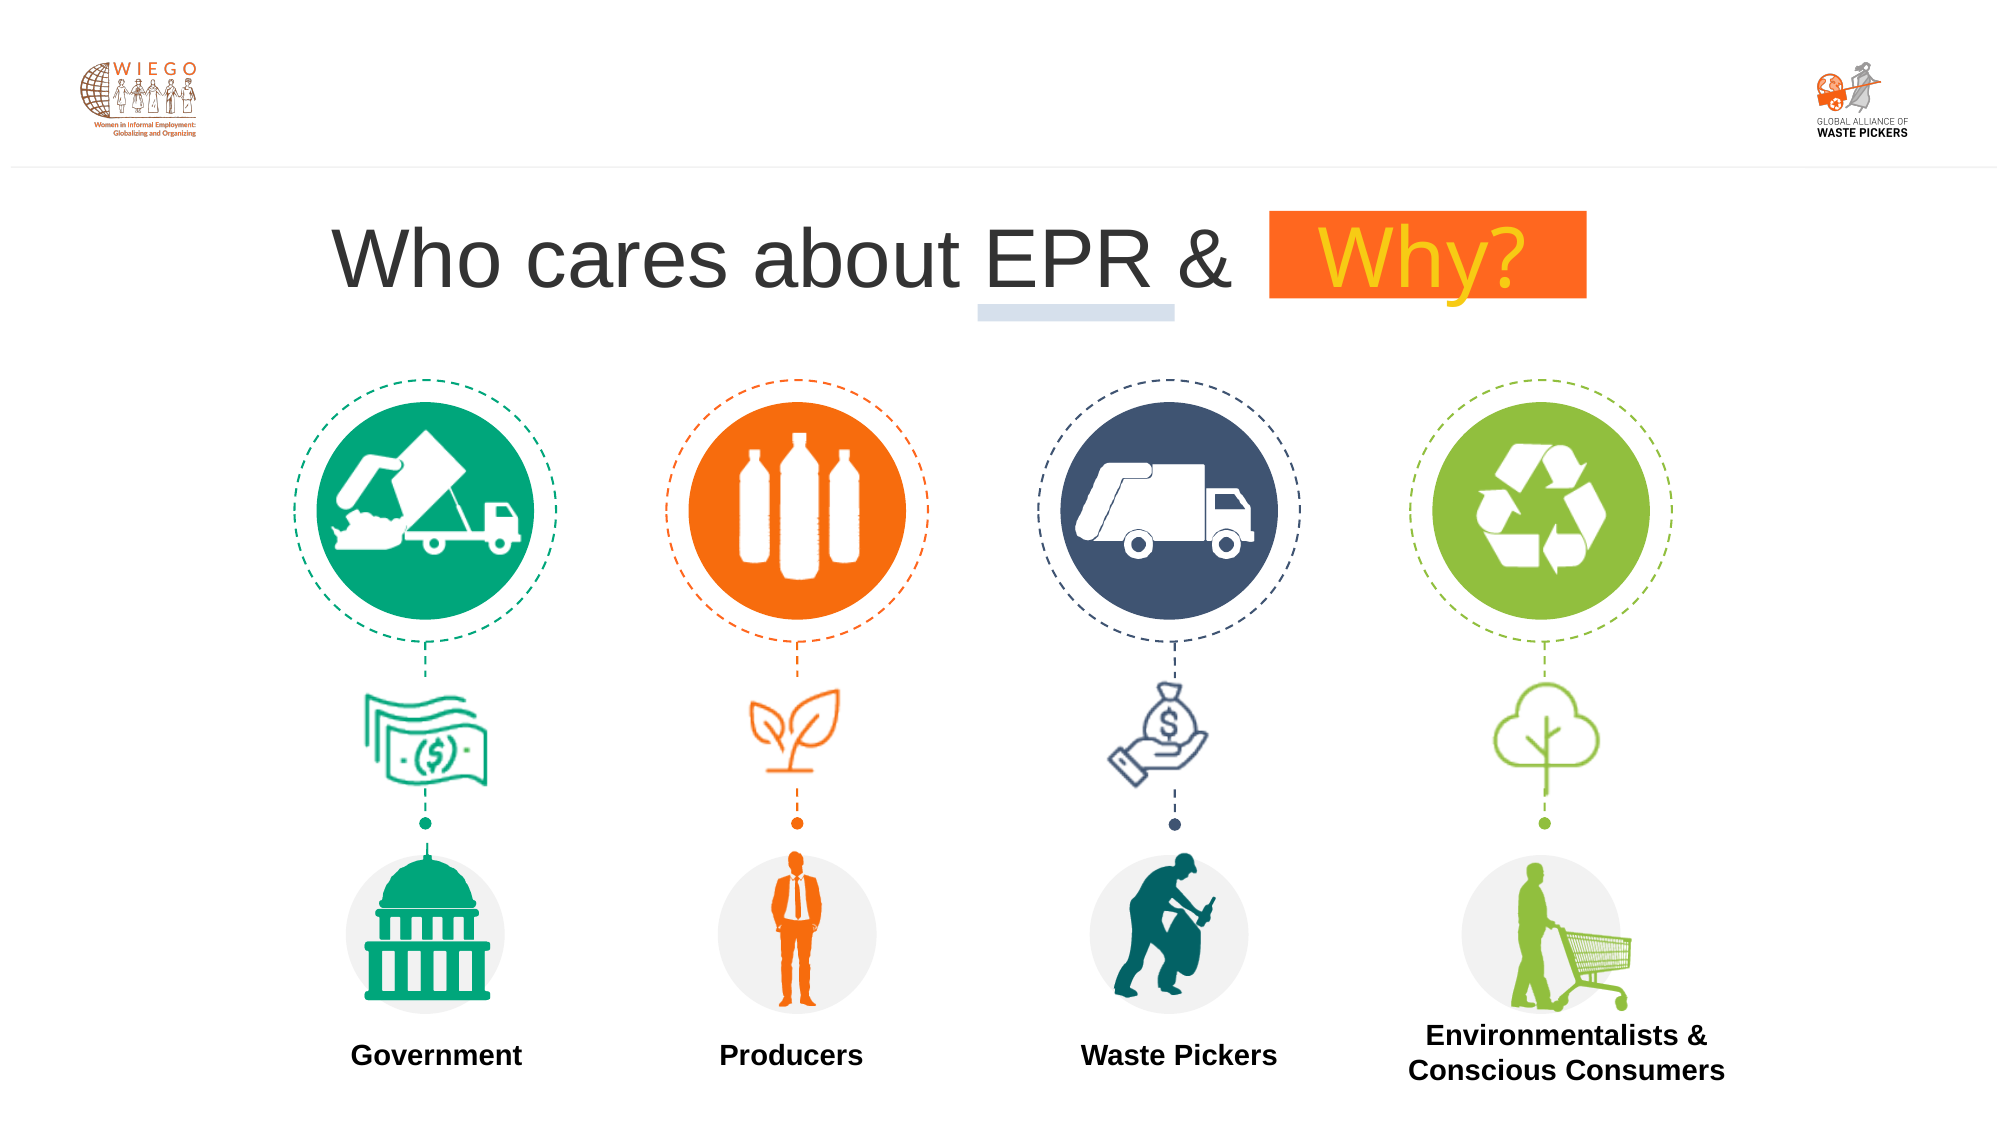

Who cares about EPR &
Why?
Environmentalists &
Conscious Consumers
Government
Producers
Waste Pickers